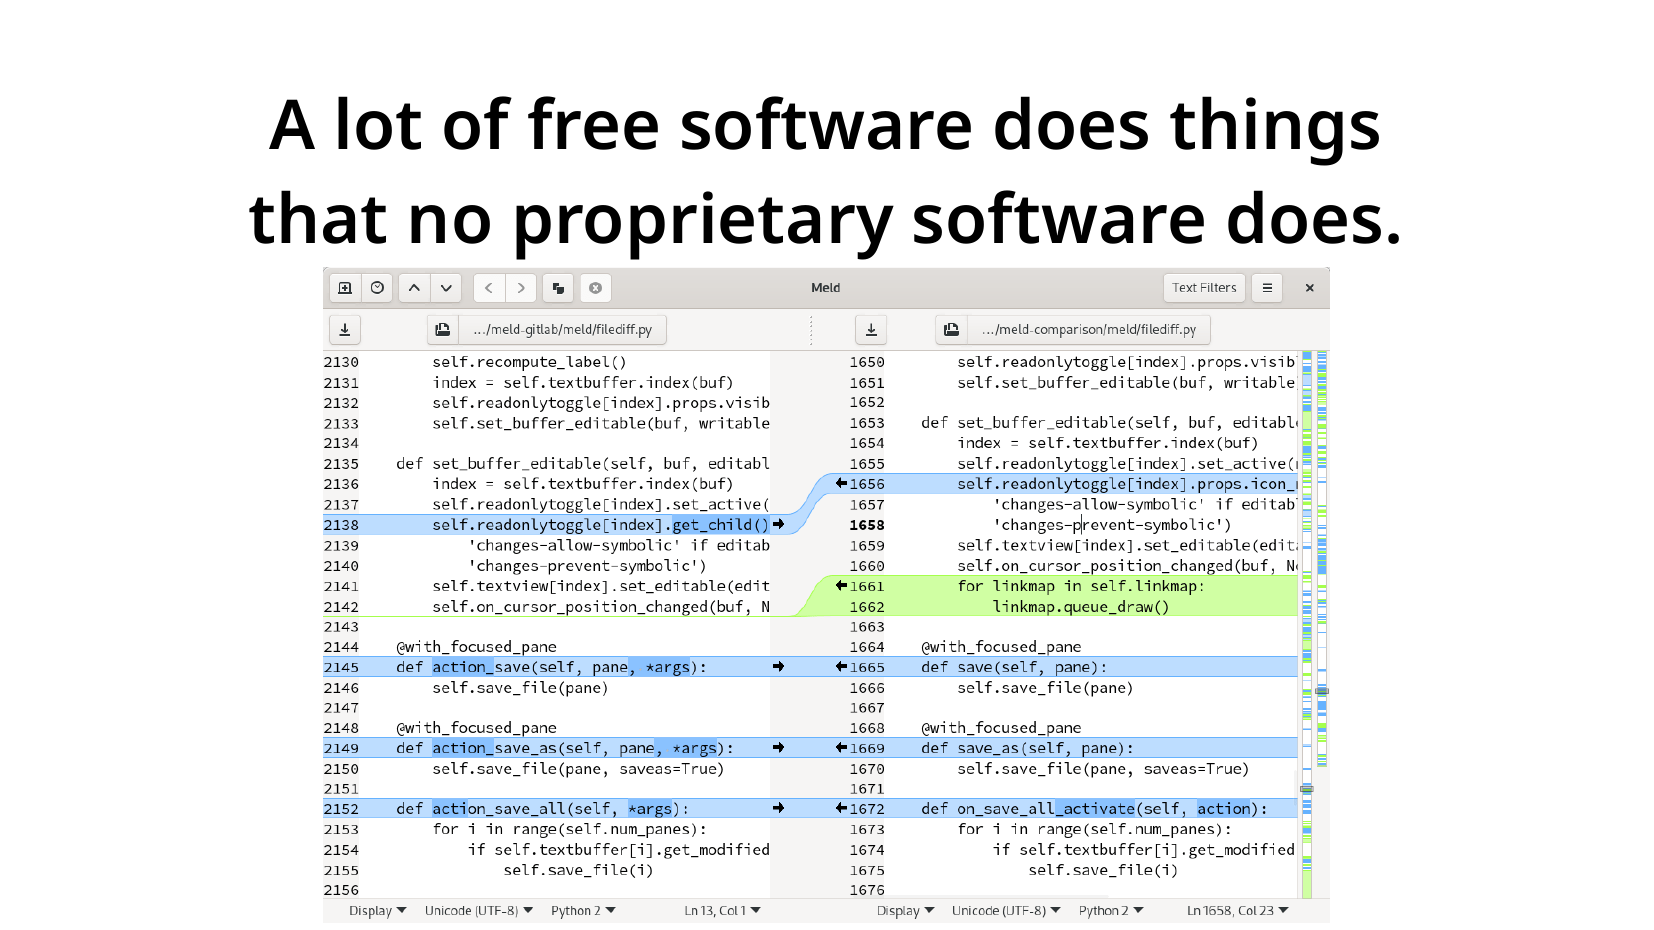

# A lot of free software does things that no proprietary software does.